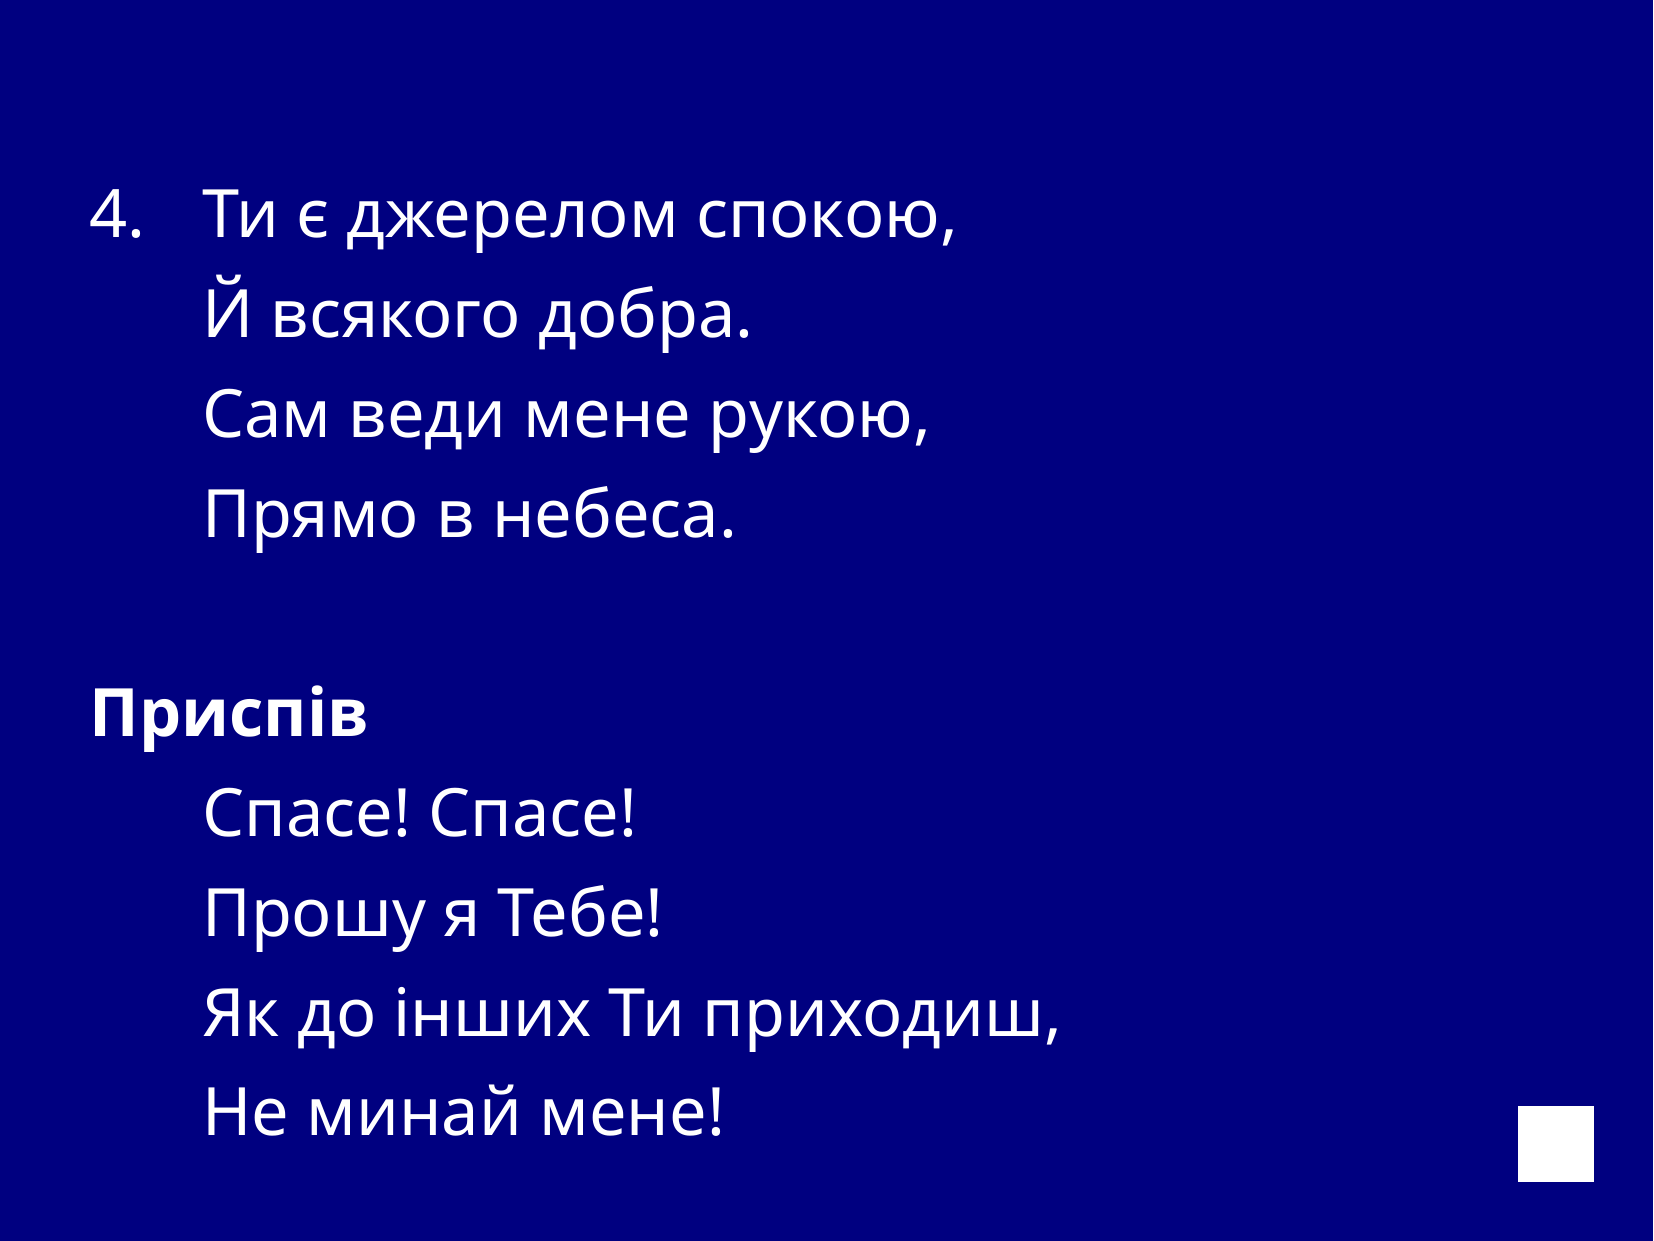

4.	Ти є джерелом спокою,
	Й всякого добра.
	Сам веди мене рукою,
	Прямо в небеса.
Приспів
	Спасе! Спасе!
	Прошу я Тебе!
	Як до інших Ти приходиш,
	Не минай мене!